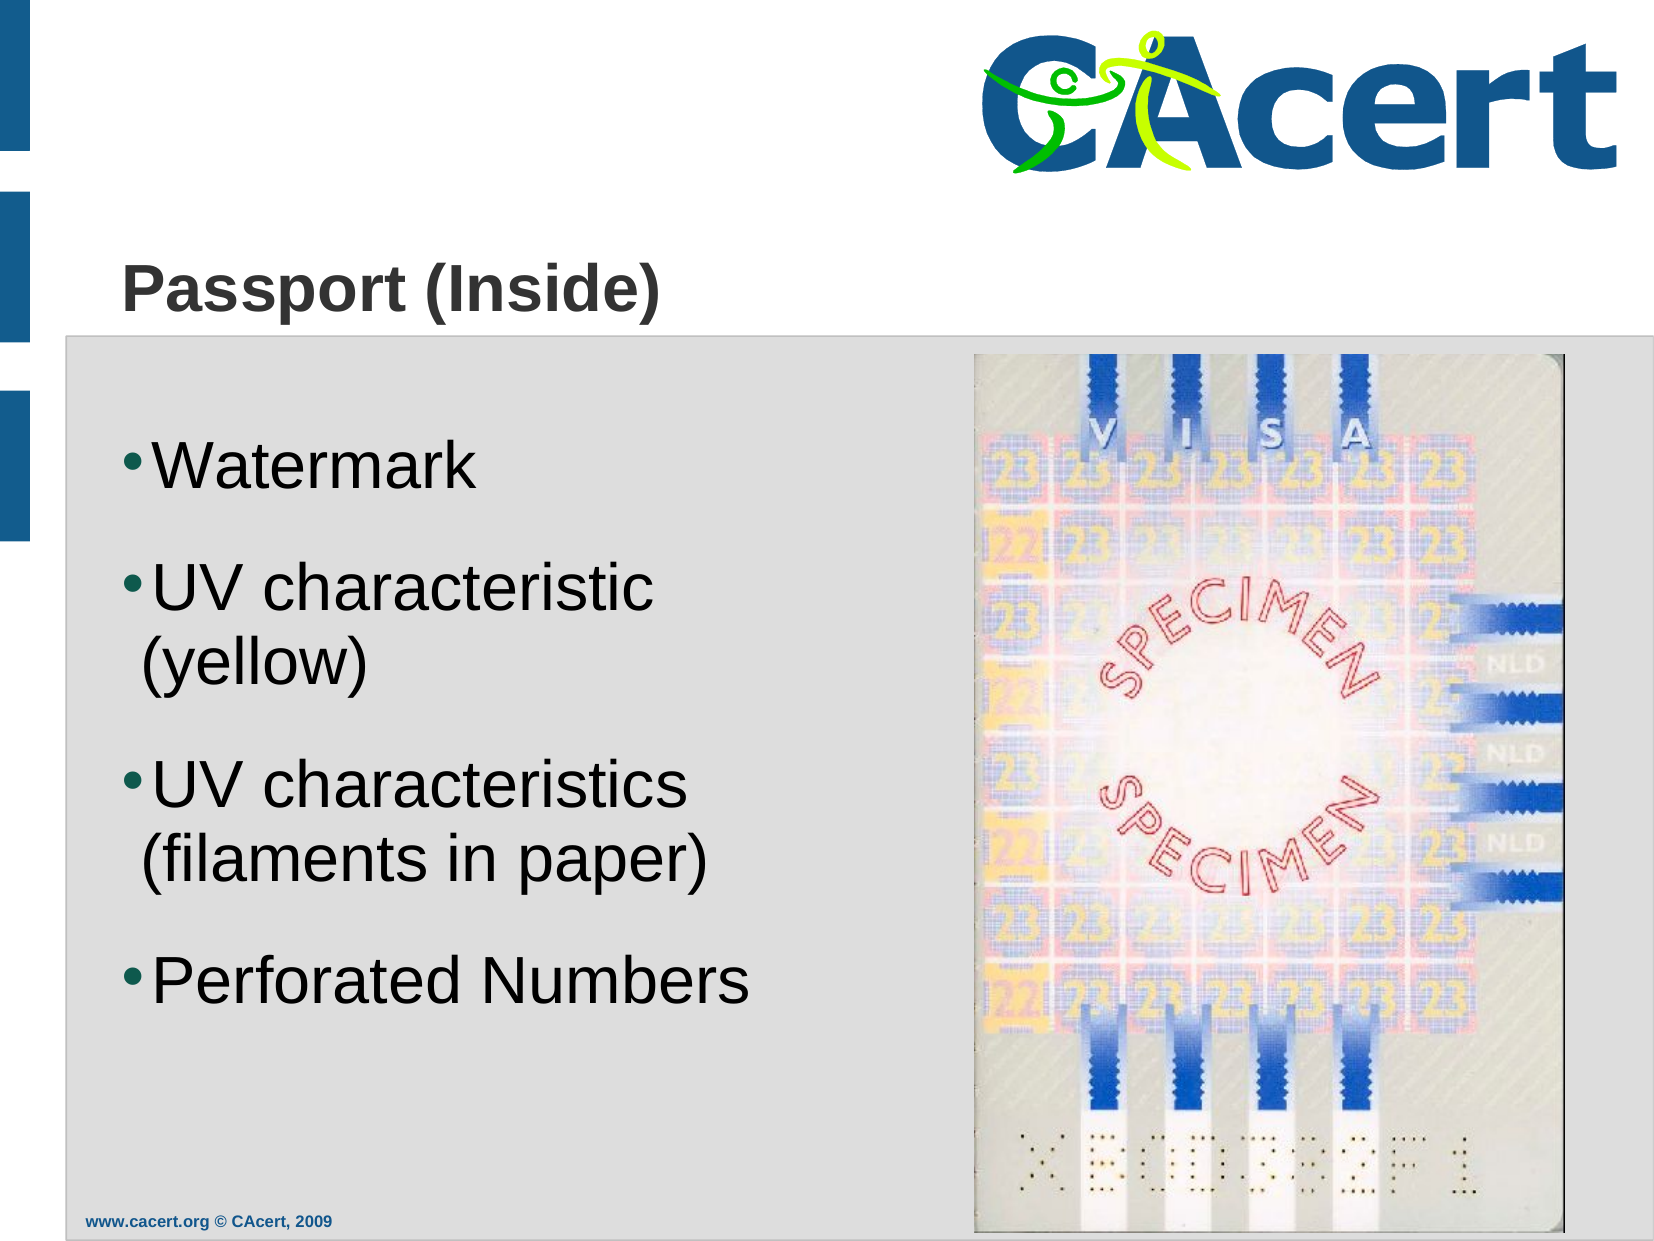

# Passport (Inside)
Watermark
UV characteristic
 (yellow)
UV characteristics
 (filaments in paper)
Perforated Numbers